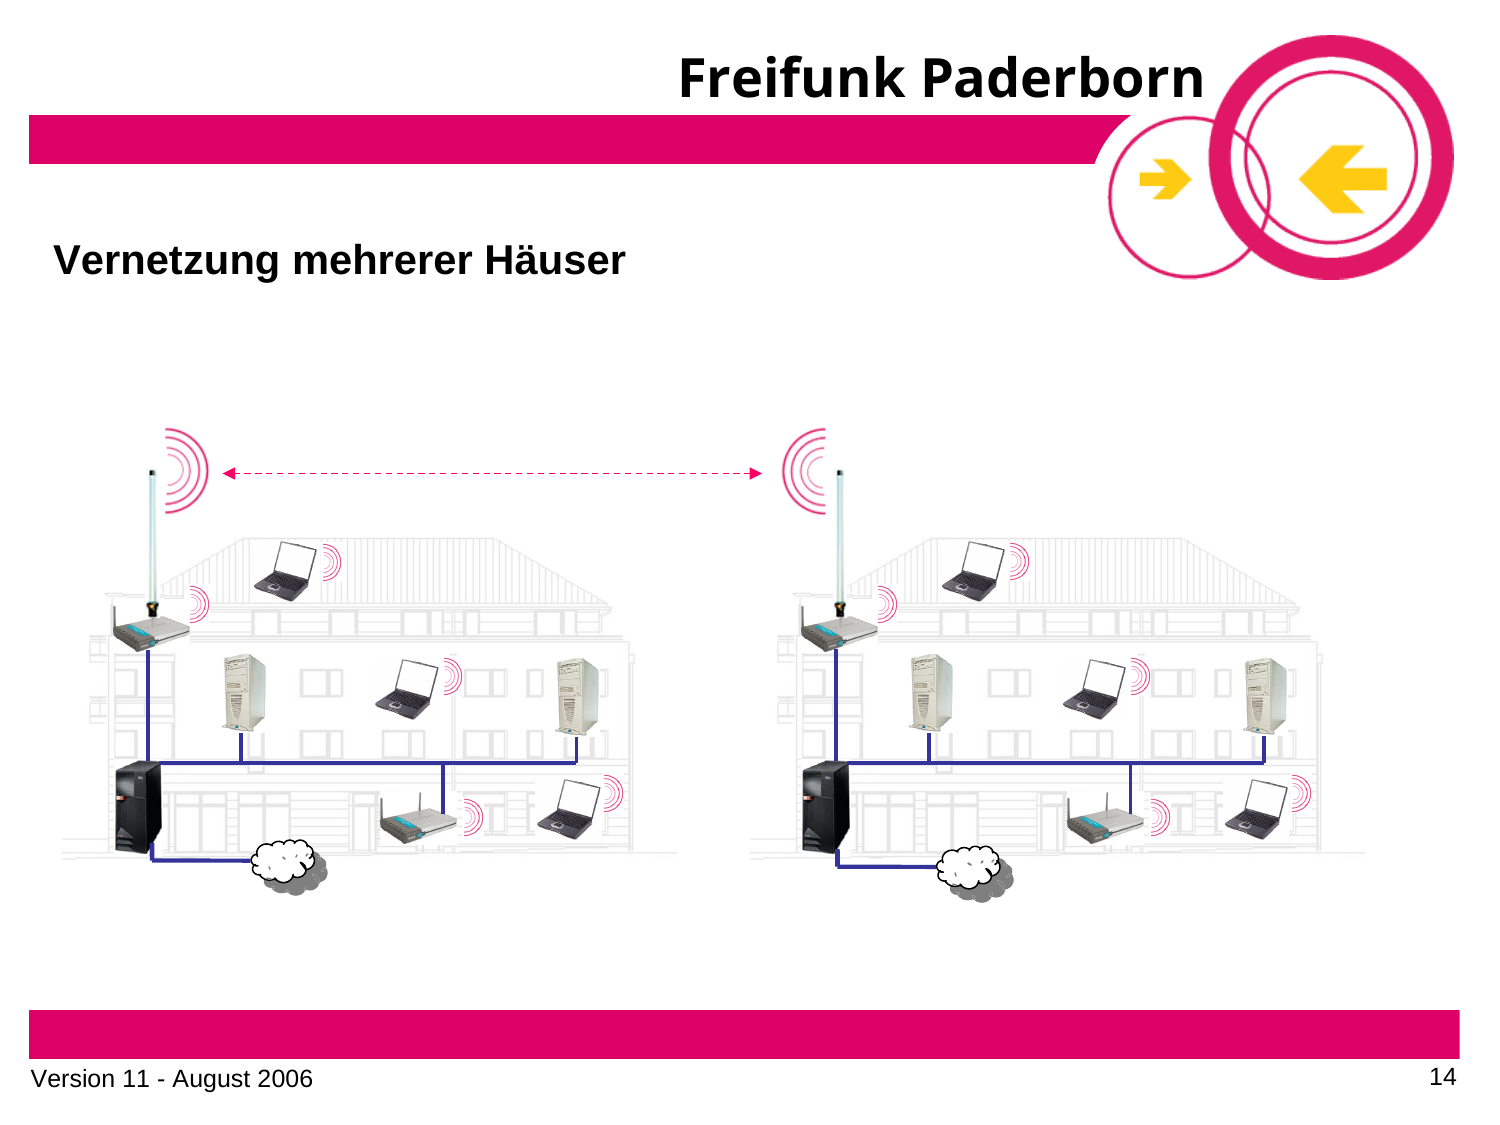

Vernetzung mehrerer Häuser
14
Version 11 - August 2006